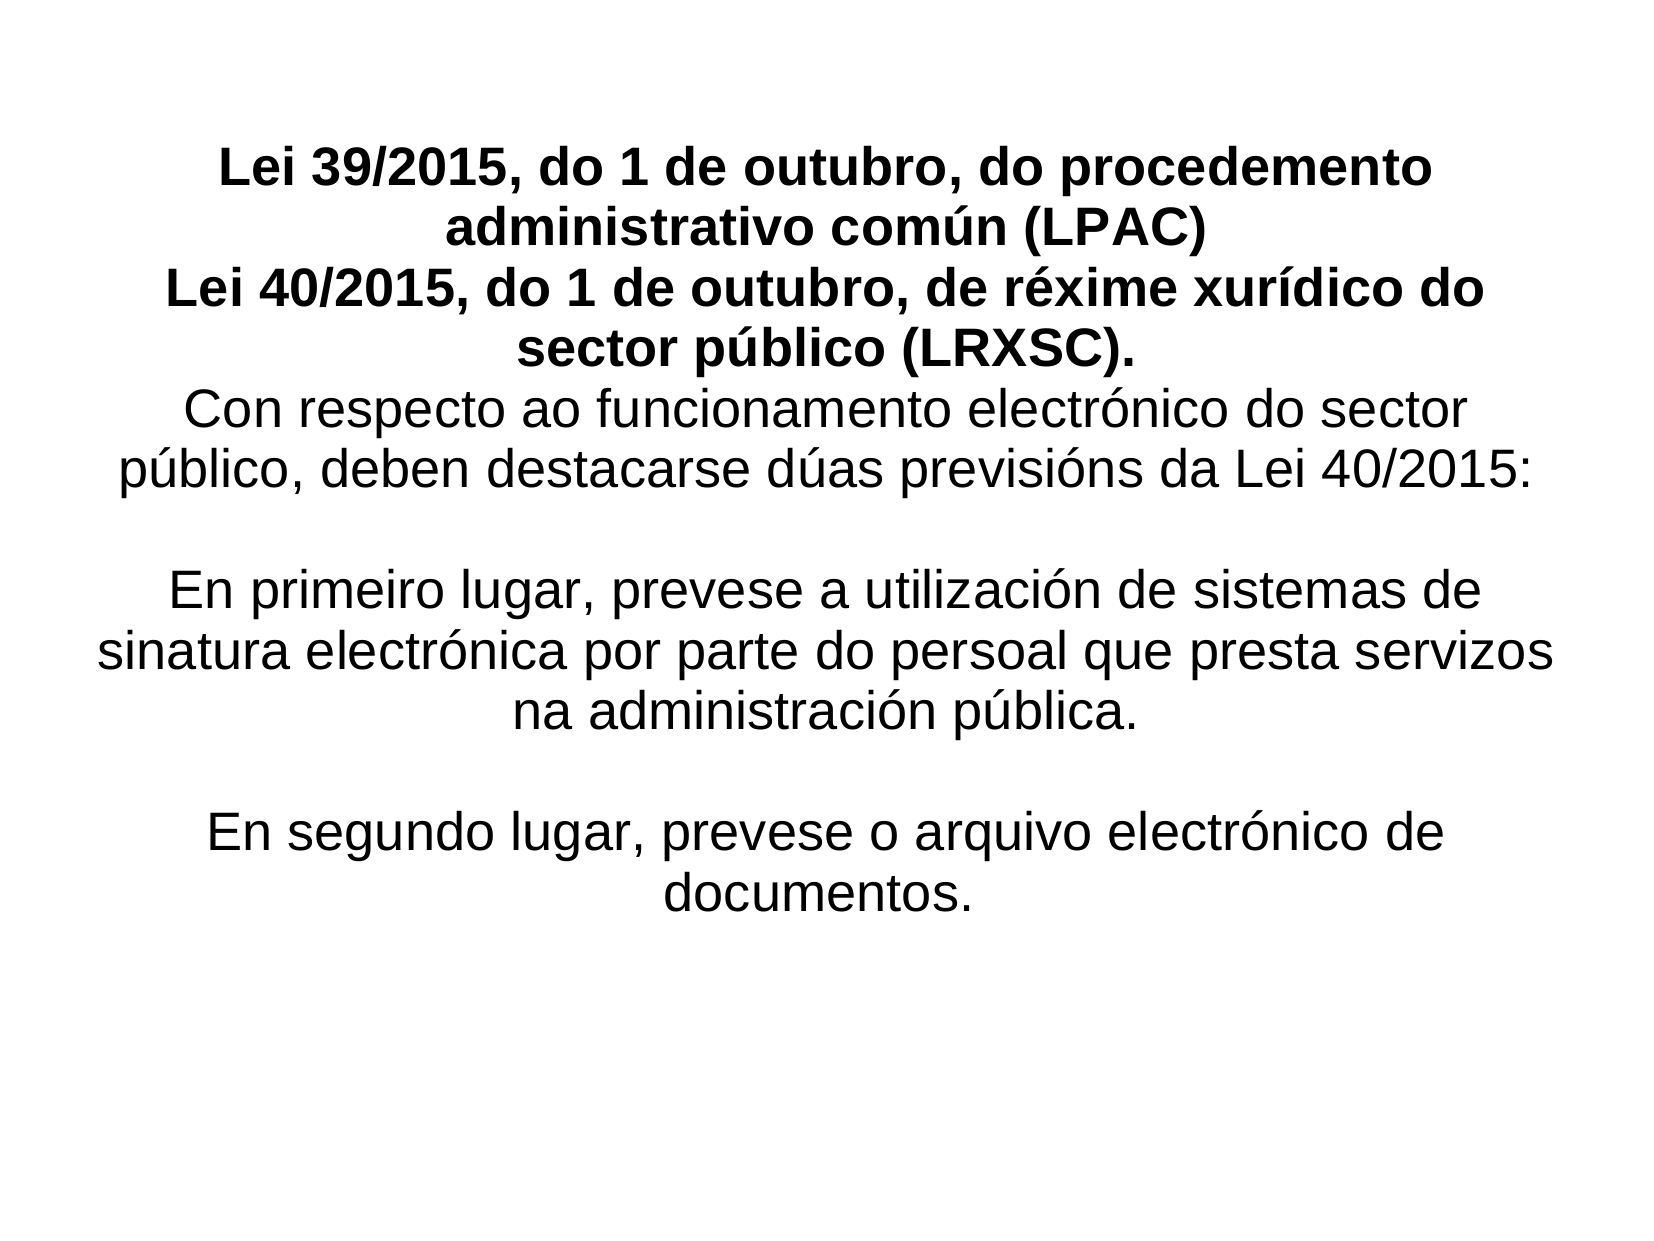

# Lei 39/2015, do 1 de outubro, do procedemento administrativo común (LPAC)
Lei 40/2015, do 1 de outubro, de réxime xurídico do sector público (LRXSC).
Con respecto ao funcionamento electrónico do sector público, deben destacarse dúas previsións da Lei 40/2015:
En primeiro lugar, prevese a utilización de sistemas de sinatura electrónica por parte do persoal que presta servizos na administración pública.
En segundo lugar, prevese o arquivo electrónico de documentos.